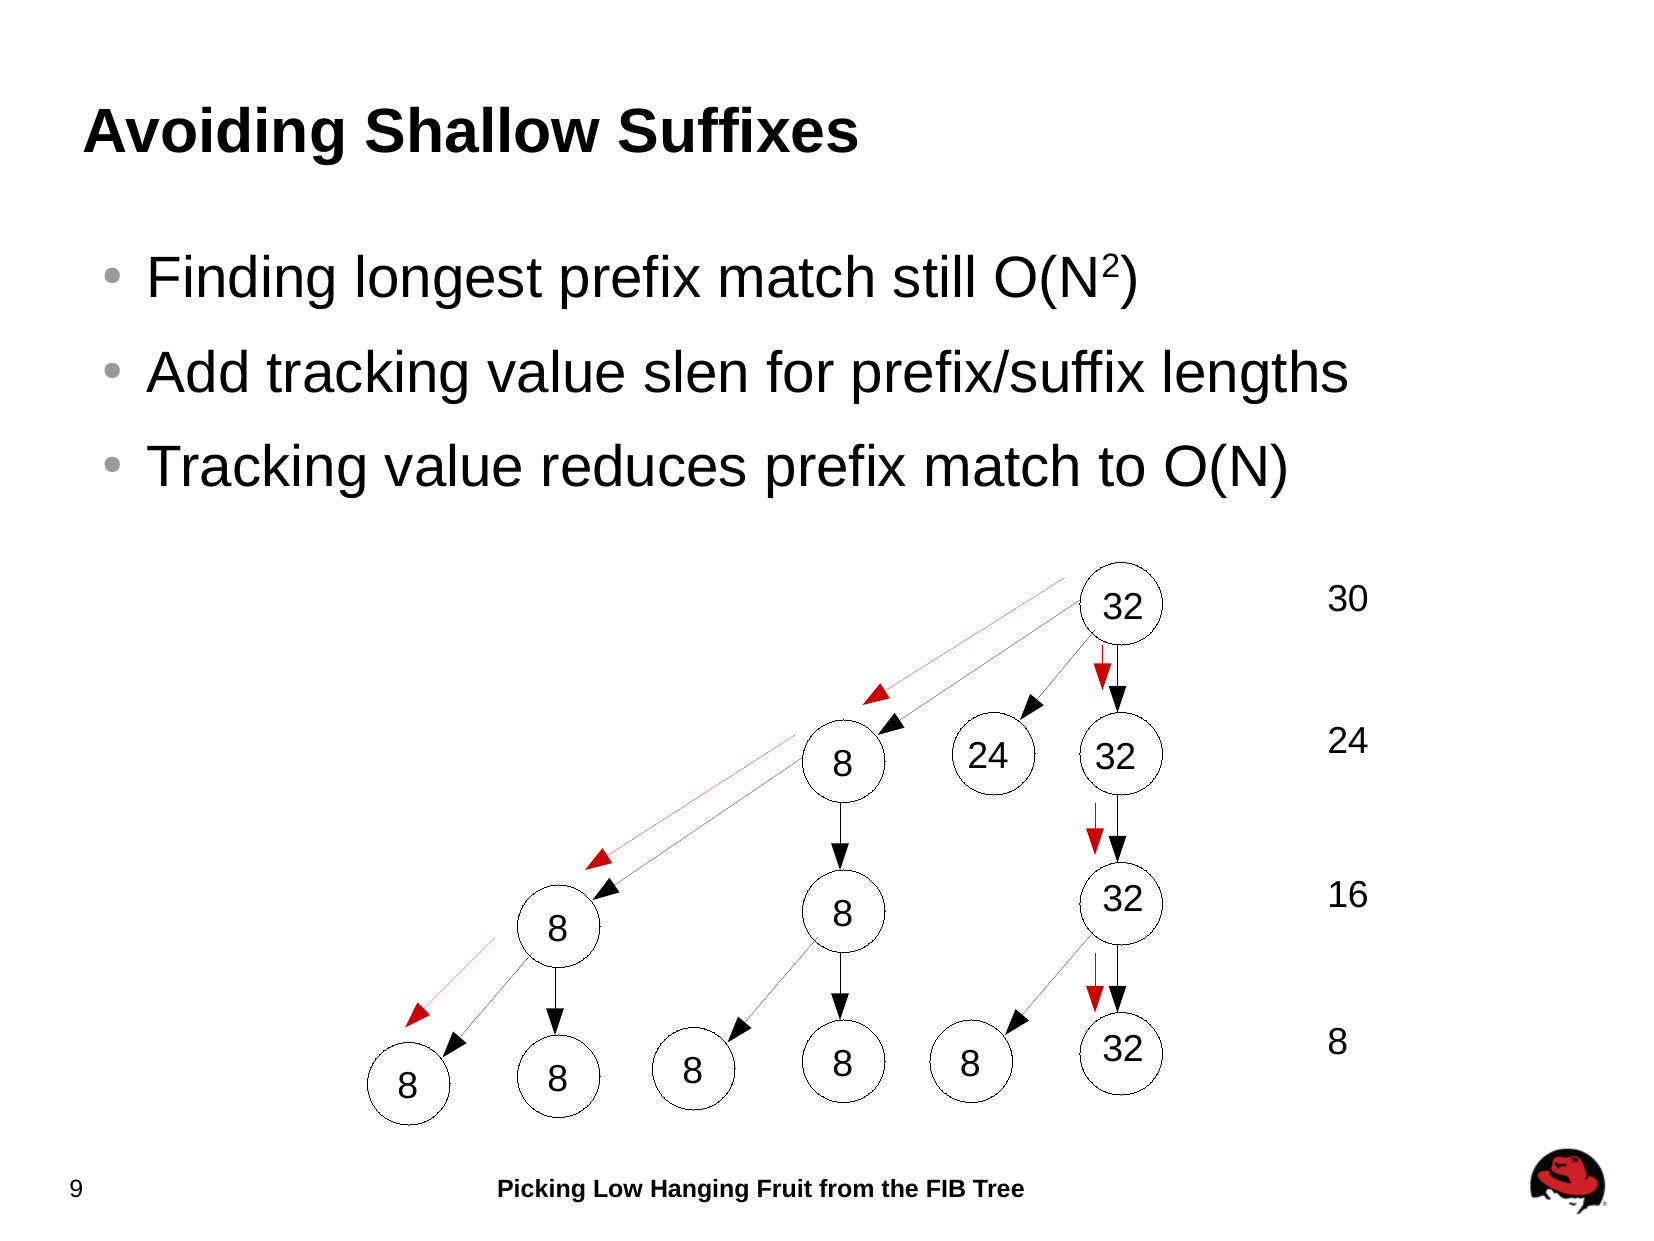

# Avoiding Shallow Suffixes
Finding longest prefix match still O(N2)
Add tracking value slen for prefix/suffix lengths
Tracking value reduces prefix match to O(N)
30
32
24
24
32
8
16
32
8
8
8
32
8
8
8
8
8